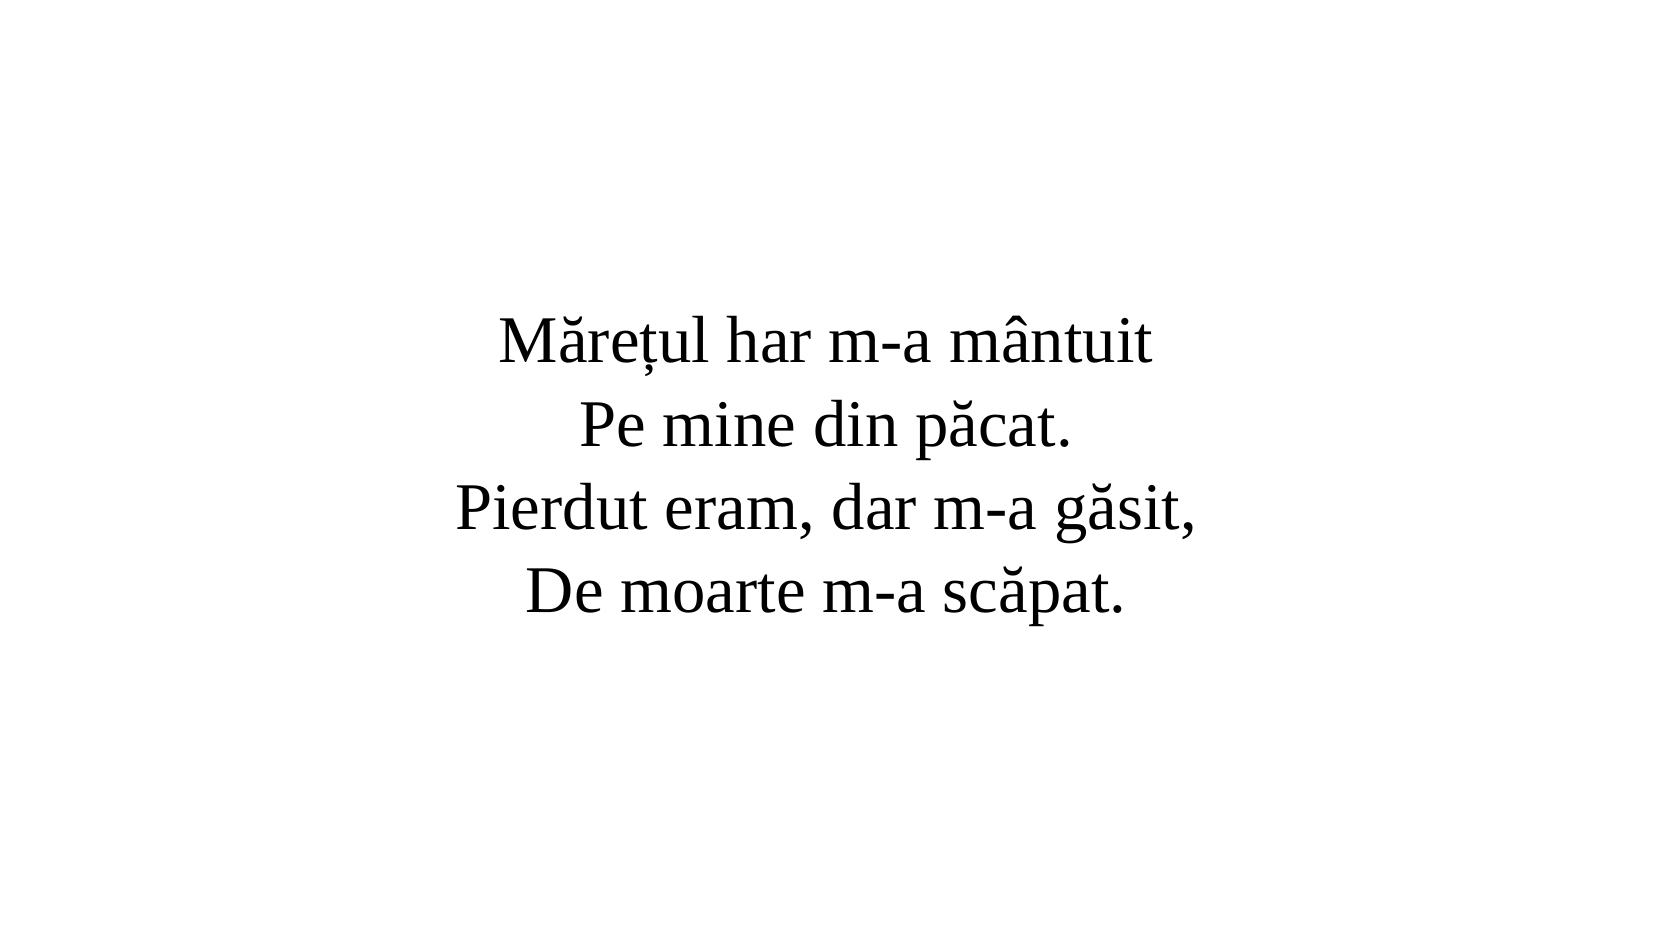

# Mărețul har m-a mântuit
Pe mine din păcat.
Pierdut eram, dar m-a găsit,
De moarte m-a scăpat.